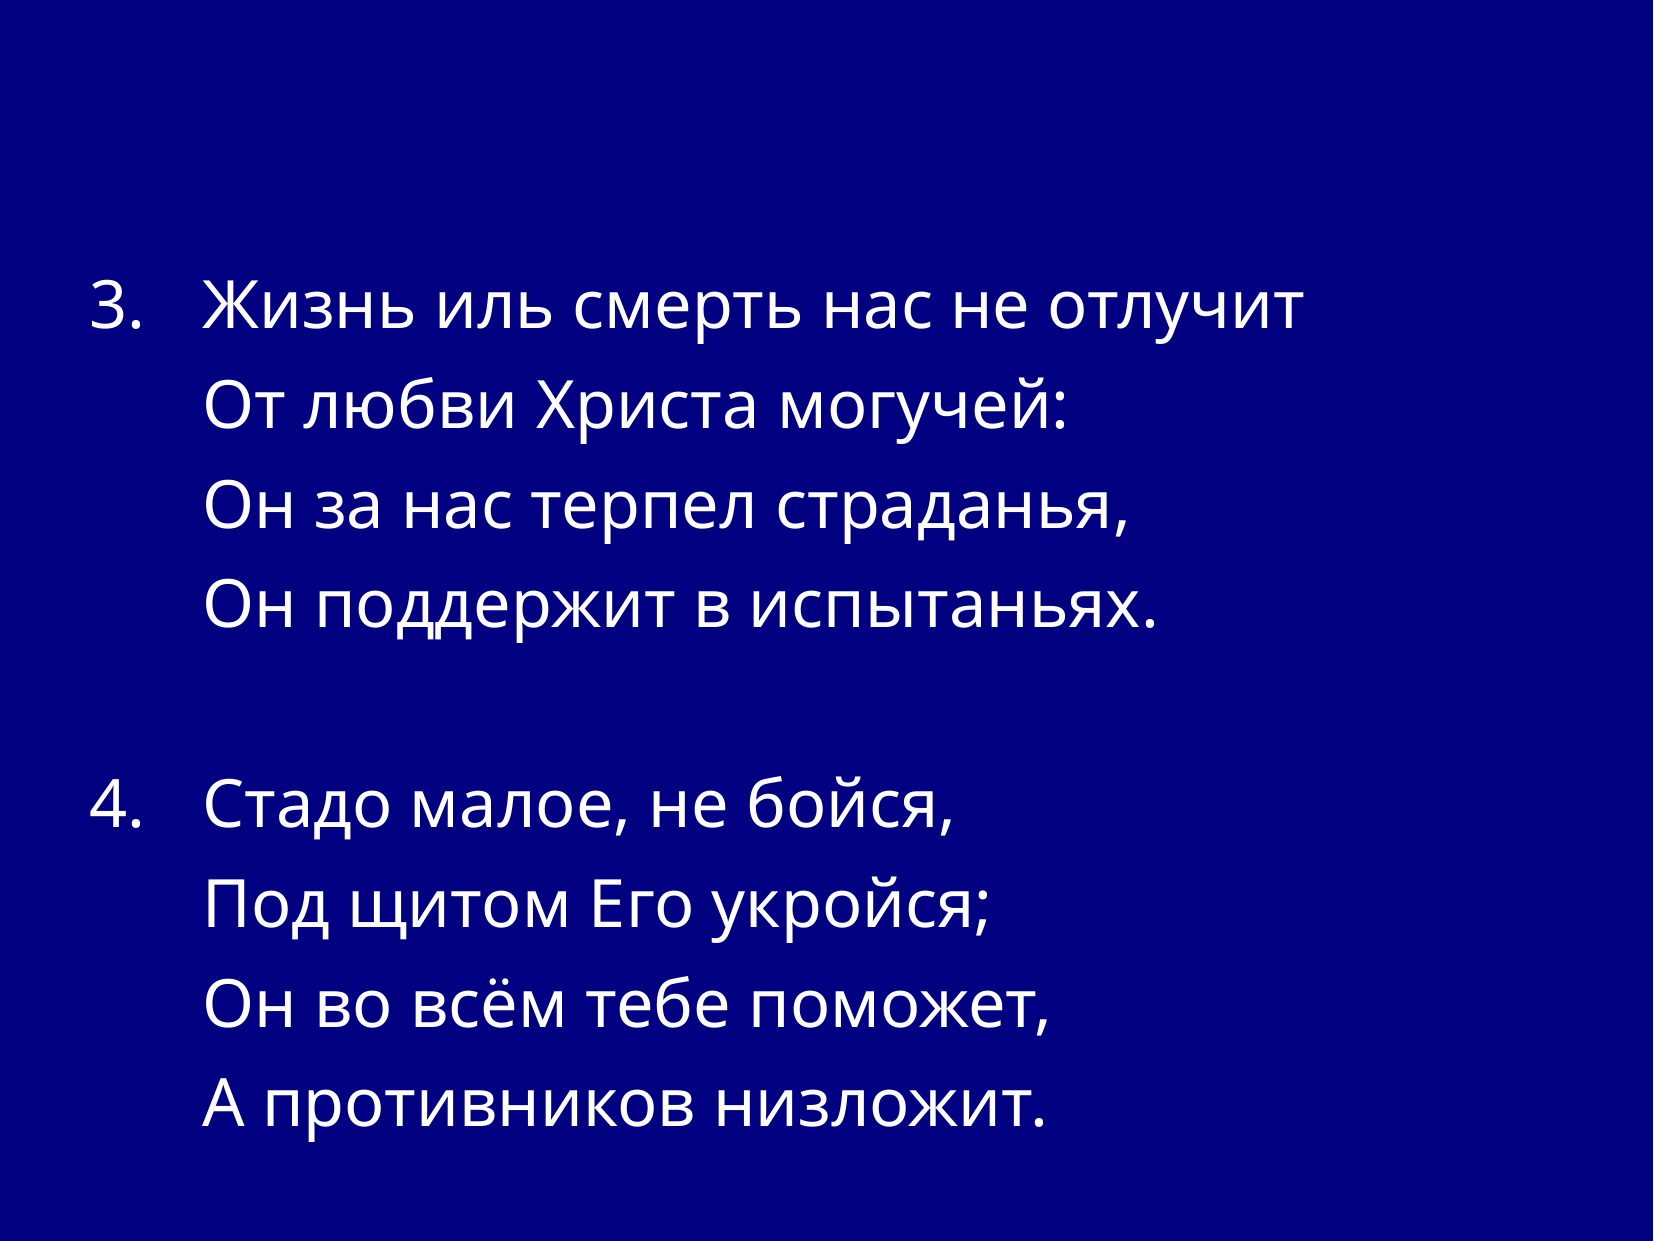

3.	Жизнь иль смерть нас не отлучит
	От любви Христа могучей:
	Он за нас терпел страданья,
	Он поддержит в испытаньях.
4.	Стадо малое, не бойся,
	Под щитом Его укройся;
	Он во всём тебе поможет,
	А противников низложит.